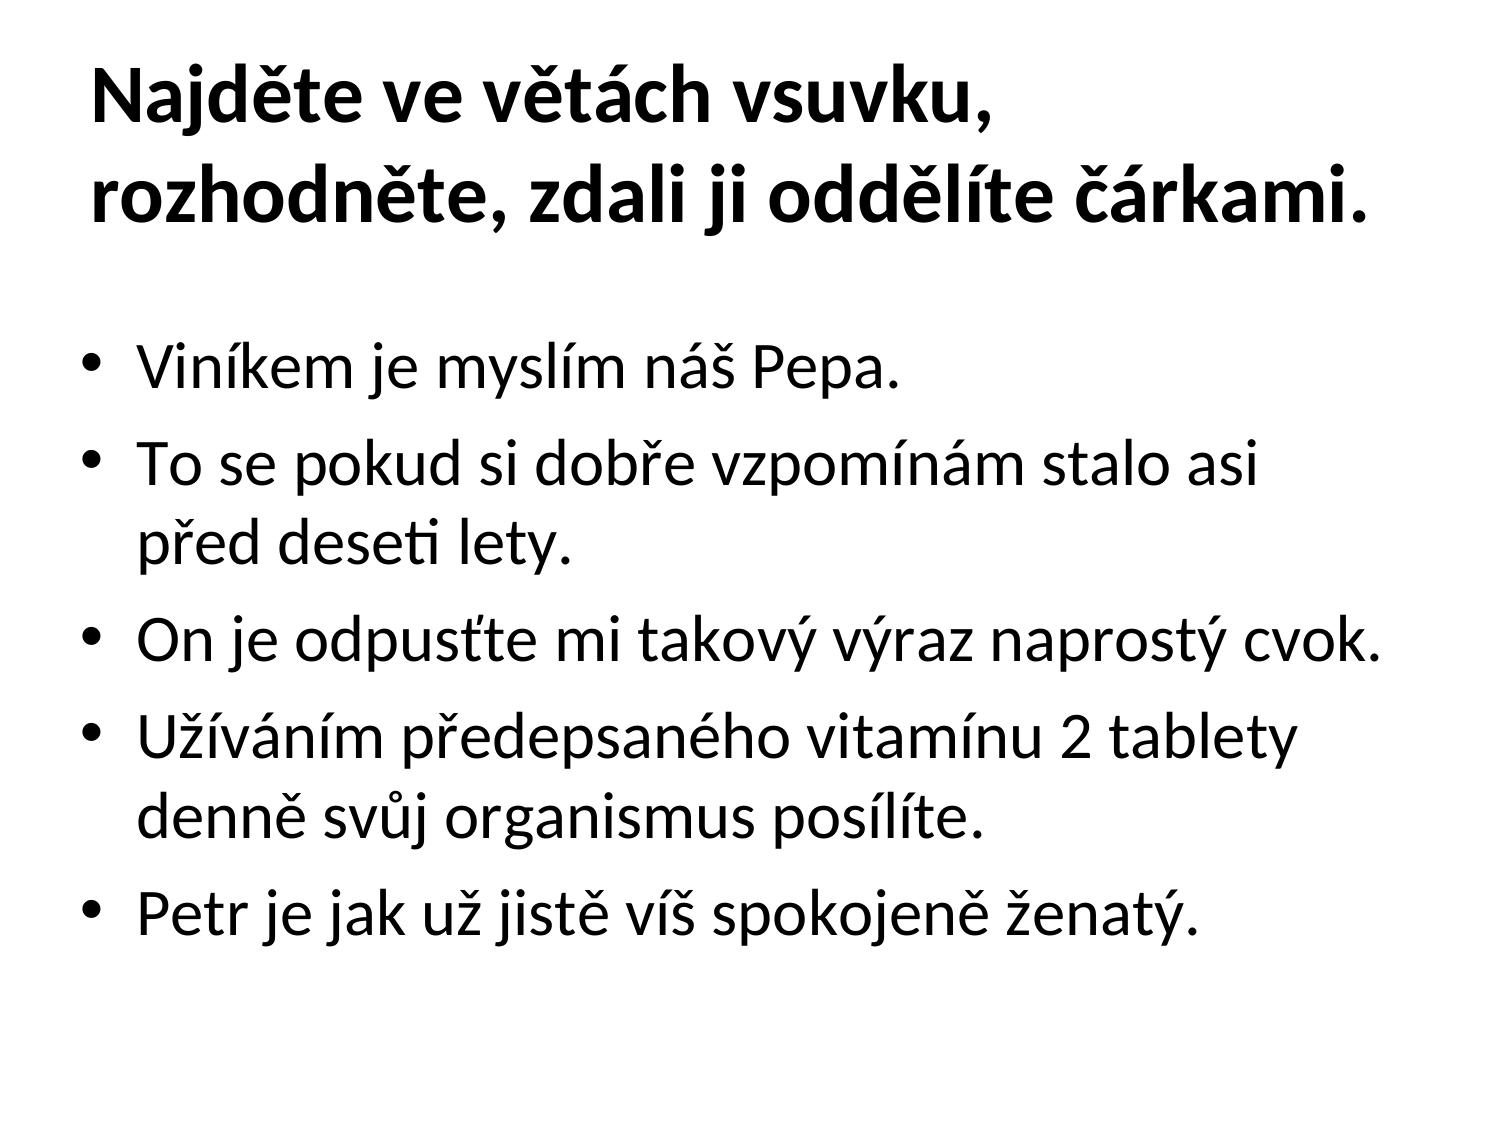

# Najděte ve větách vsuvku, rozhodněte, zdali ji oddělíte čárkami.
Viníkem je myslím náš Pepa.
To se pokud si dobře vzpomínám stalo asi před deseti lety.
On je odpusťte mi takový výraz naprostý cvok.
Užíváním předepsaného vitamínu 2 tablety denně svůj organismus posílíte.
Petr je jak už jistě víš spokojeně ženatý.